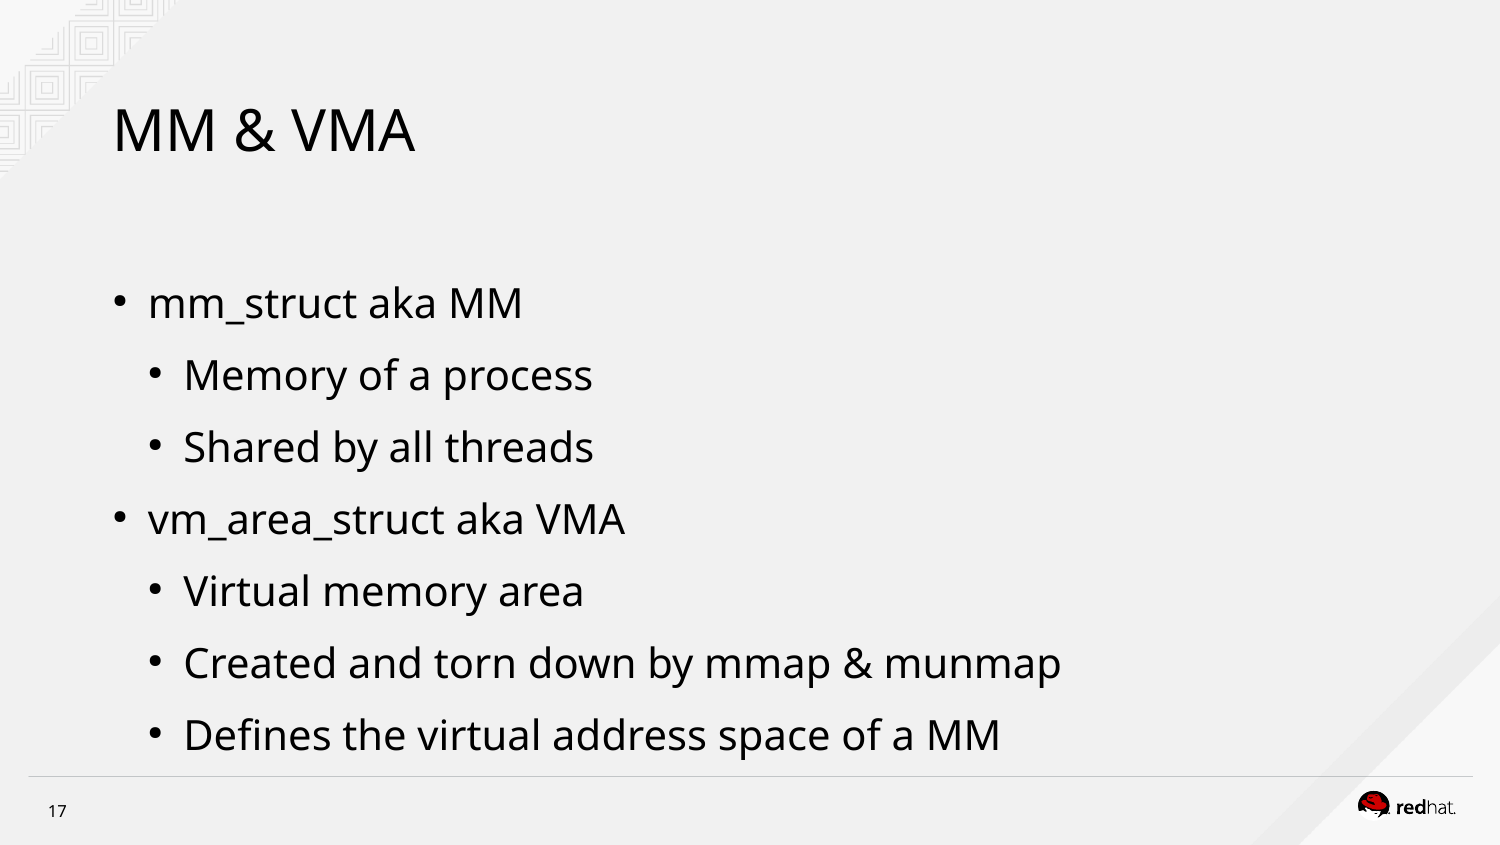

# MM & VMA
mm_struct aka MM
Memory of a process
Shared by all threads
vm_area_struct aka VMA
Virtual memory area
Created and torn down by mmap & munmap
Defines the virtual address space of a MM
17